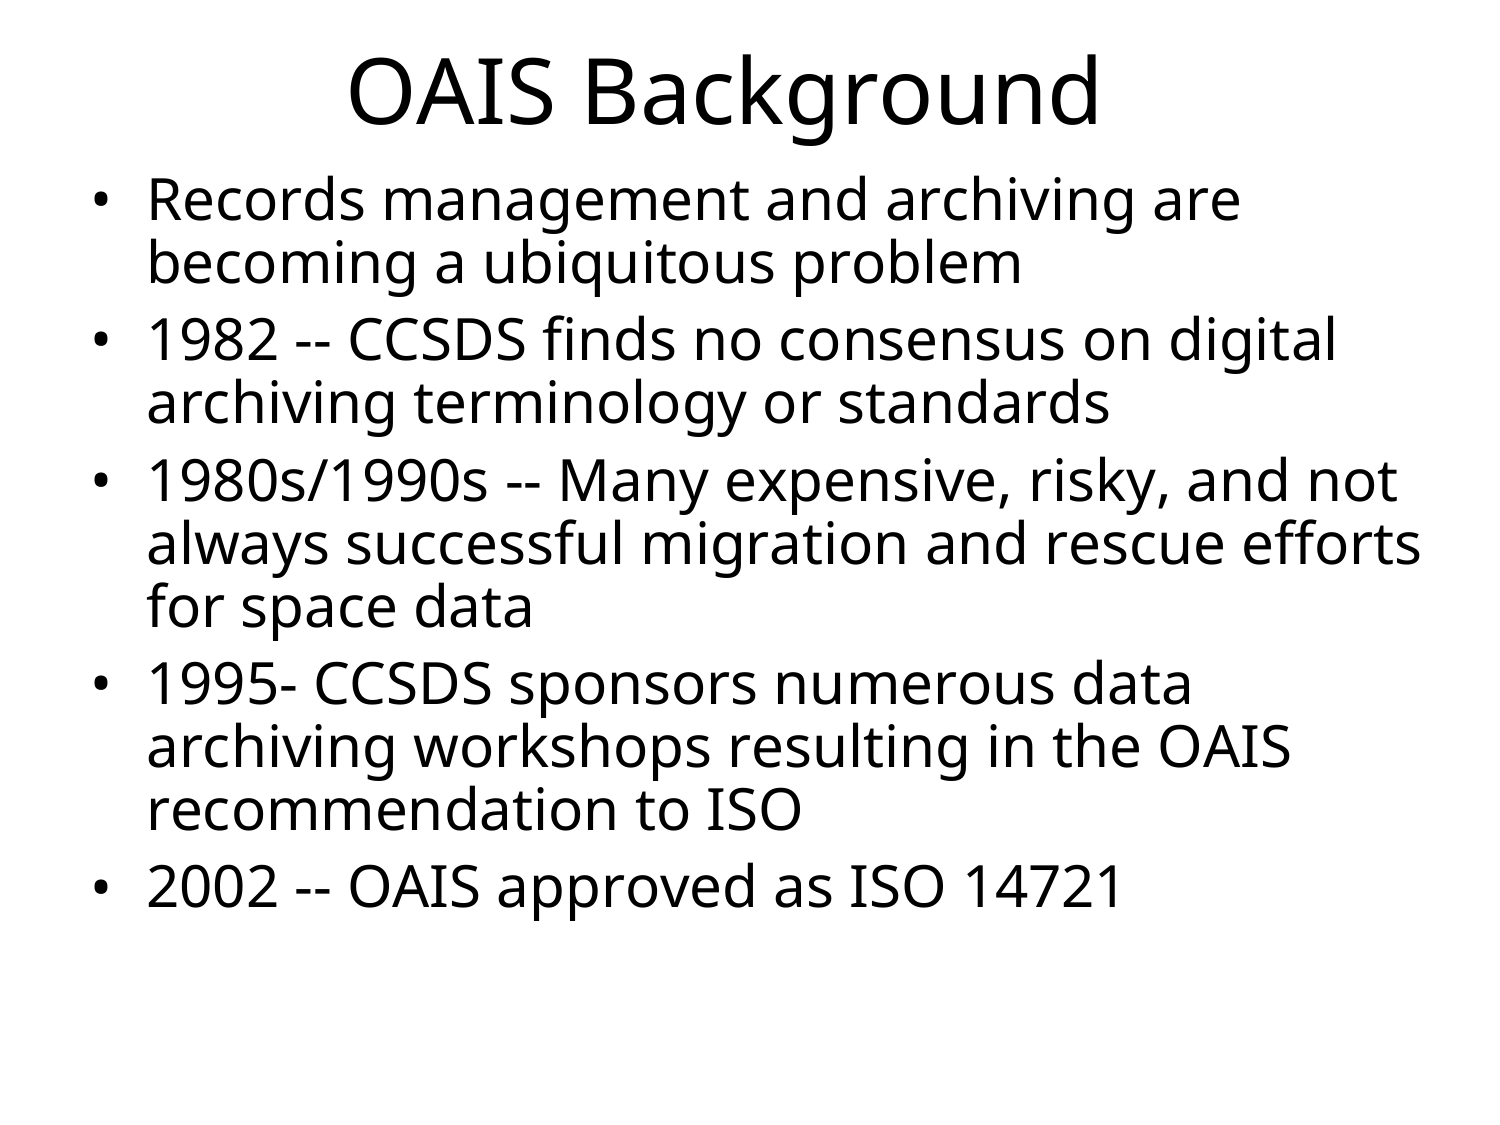

# OAIS Background
Records management and archiving are becoming a ubiquitous problem
1982 -- CCSDS finds no consensus on digital archiving terminology or standards
1980s/1990s -- Many expensive, risky, and not always successful migration and rescue efforts for space data
1995- CCSDS sponsors numerous data archiving workshops resulting in the OAIS recommendation to ISO
2002 -- OAIS approved as ISO 14721